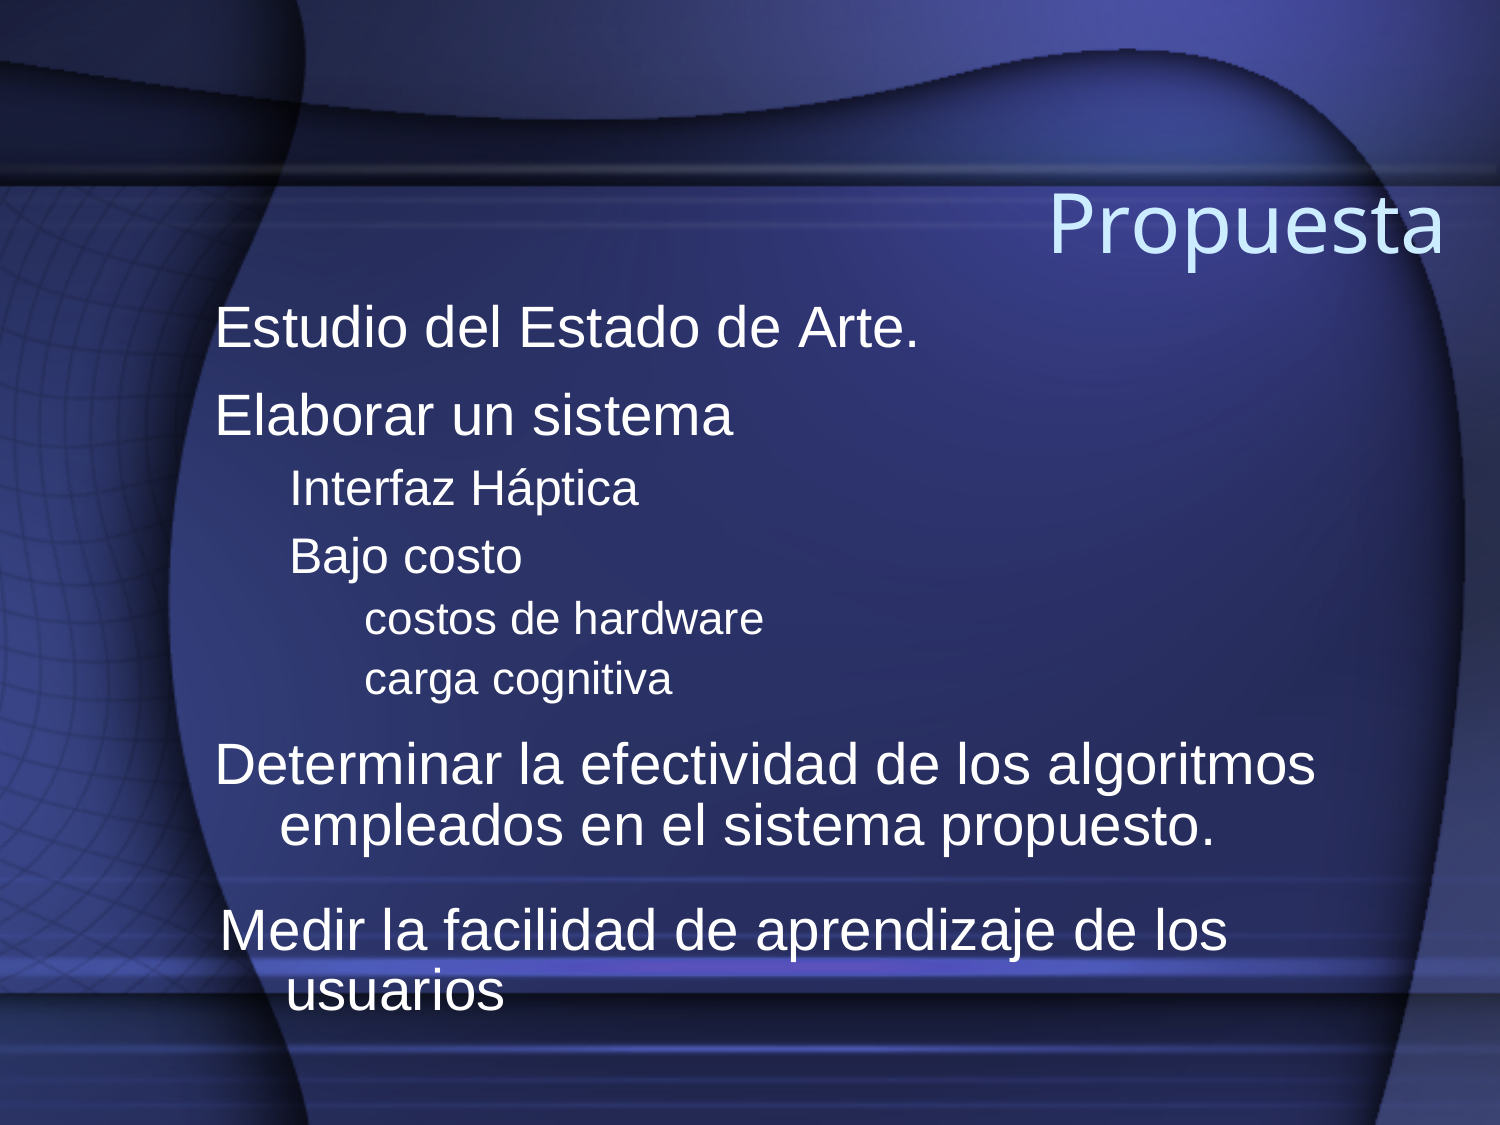

# Propuesta
Estudio del Estado de Arte.
Elaborar un sistema
Interfaz Háptica
Bajo costo
costos de hardware
carga cognitiva
Determinar la efectividad de los algoritmos
 empleados en el sistema propuesto.
Medir la facilidad de aprendizaje de los
 usuarios